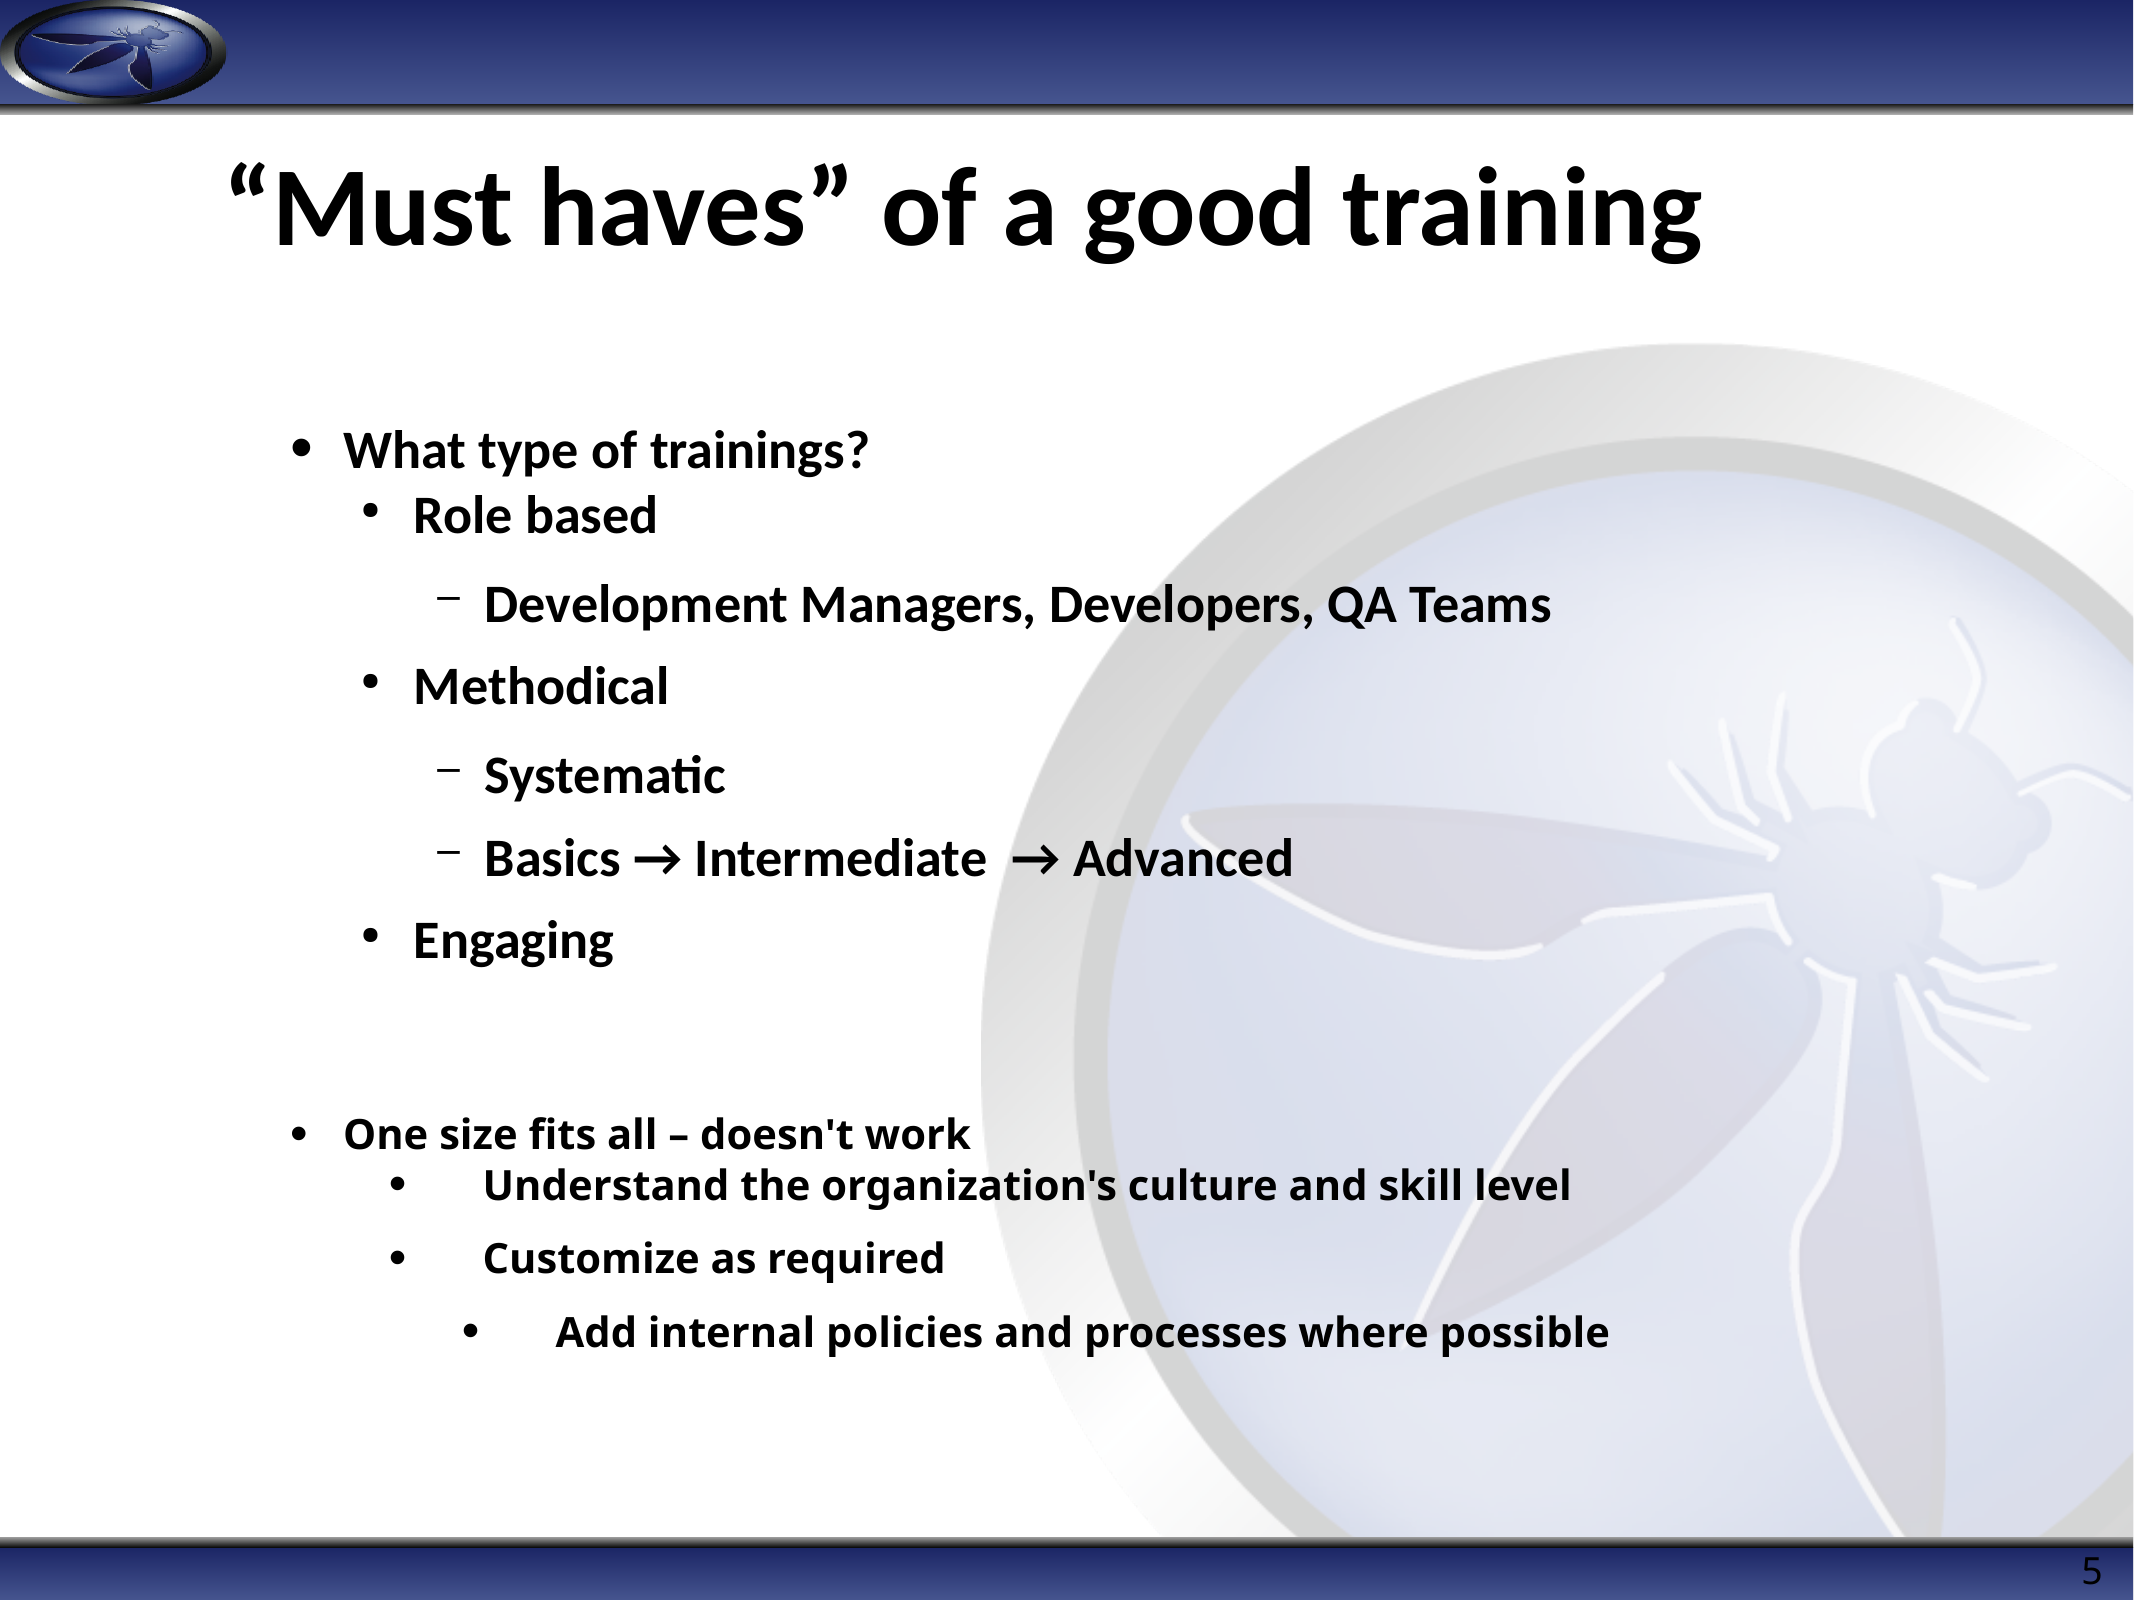

# “Must haves” of a good training
What type of trainings?
Role based
Development Managers, Developers, QA Teams
Methodical
Systematic
Basics → Intermediate → Advanced
Engaging
One size fits all – doesn't work
Understand the organization's culture and skill level
Customize as required
Add internal policies and processes where possible